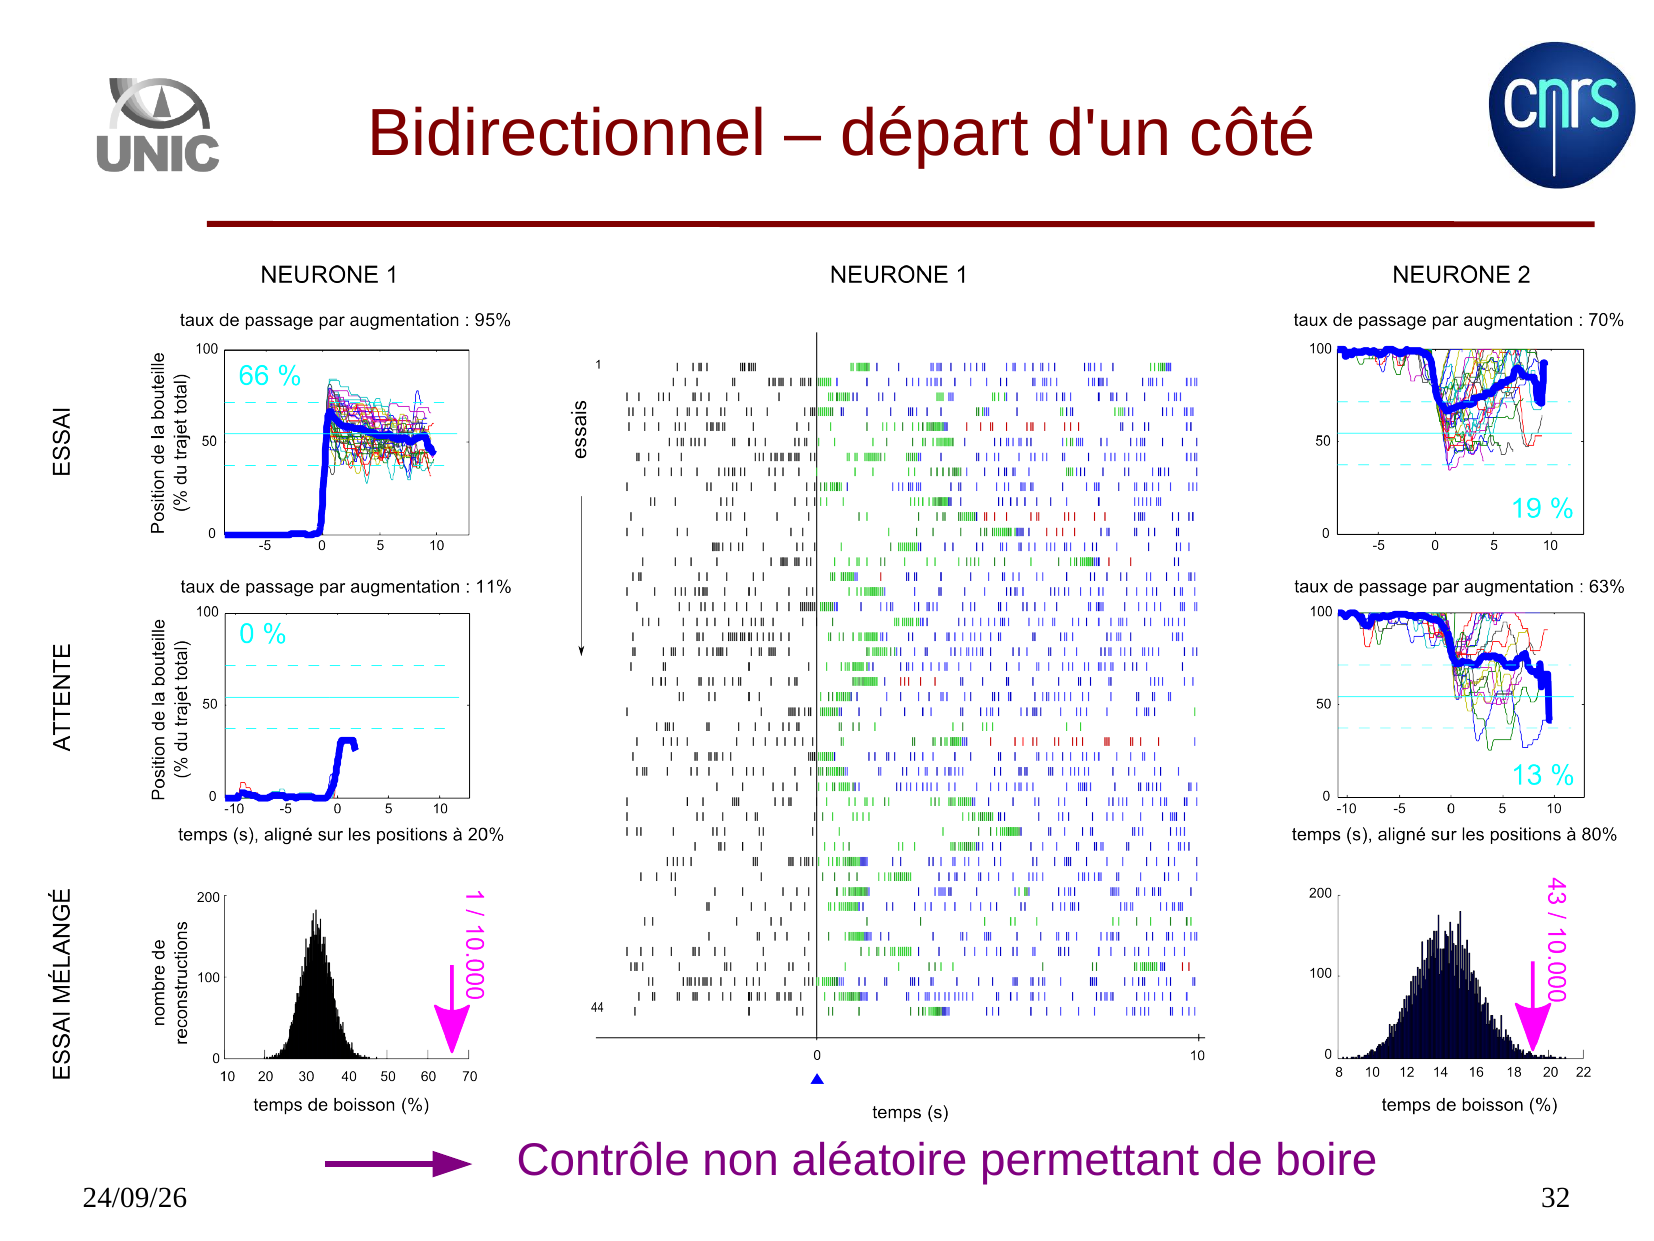

Bidirectionnel – départ d'un côté
Contrôle non aléatoire permettant de boire